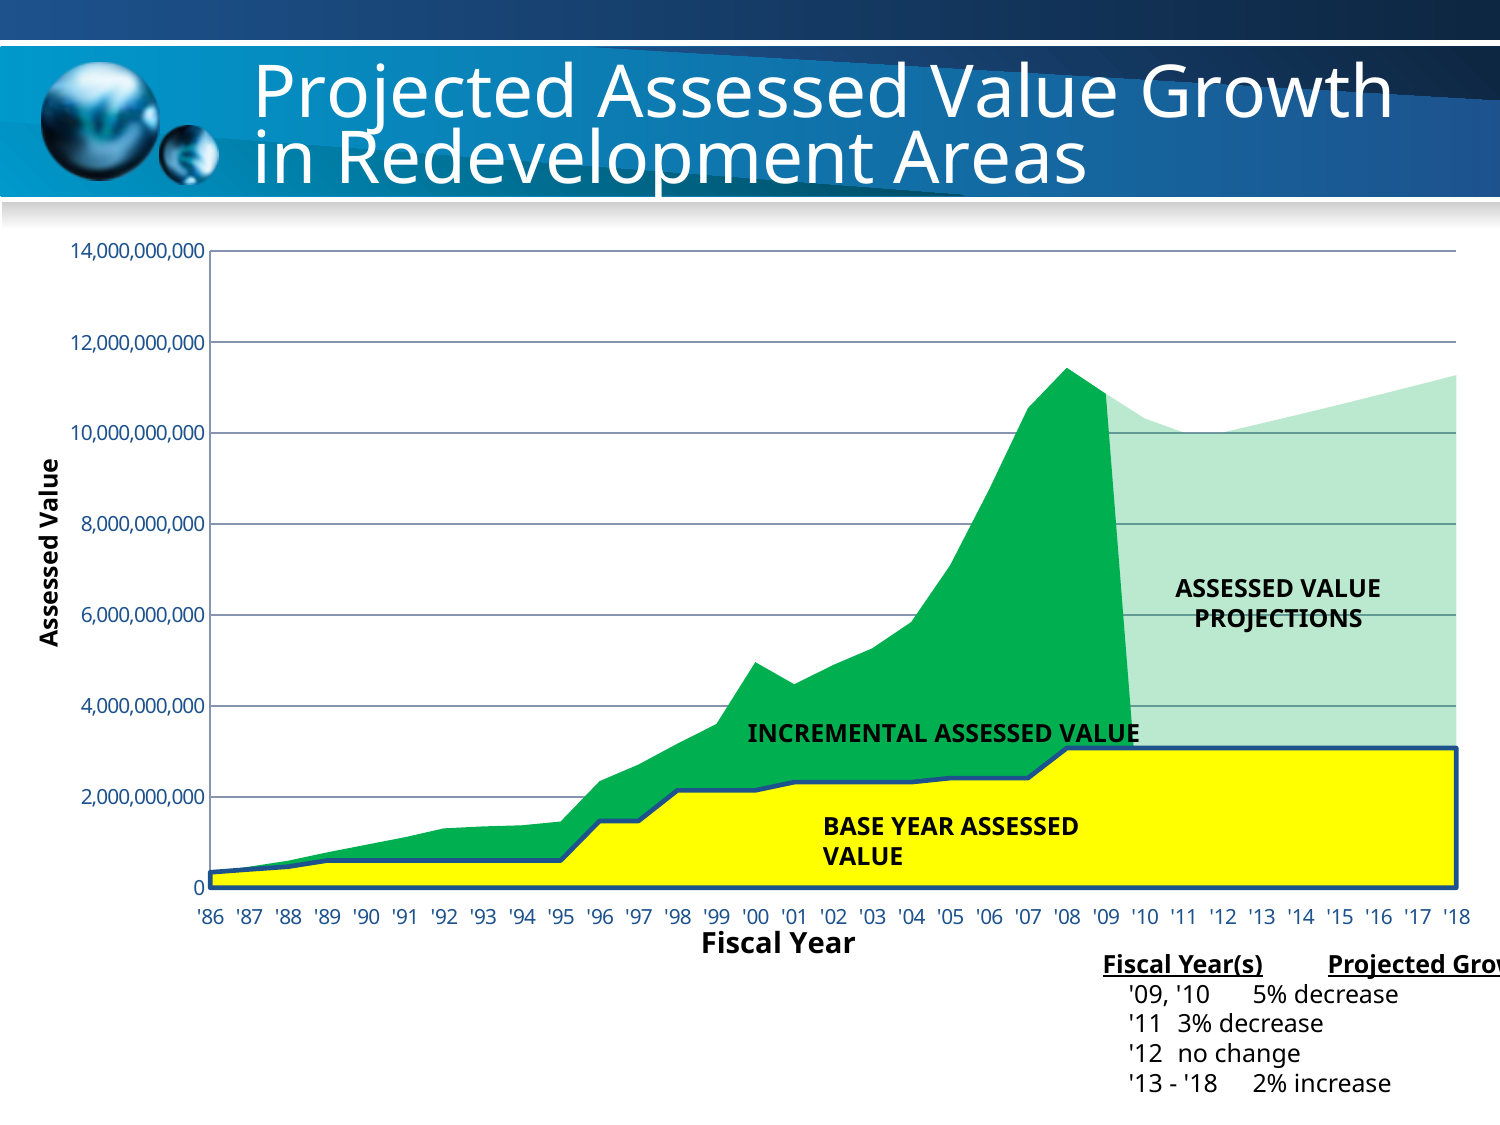

# Projected Assessed Value Growth in Redevelopment Areas
### Chart
| Category | BASE YEAR ASSESSED VALUE | INCREMENTAL ASSESSED VALUE | ASSESSED VALUE PROJECTIONS |
|---|---|---|---|
| '86 | 337780029.0 | 337780029.0 | None |
| '87 | 402605451.0 | 461969751.0 | None |
| '88 | 461727379.0 | 592454579.0 | None |
| '89 | 597204072.0 | 776649801.0 | None |
| '90 | 597204072.0 | 943049656.0 | None |
| '91 | 597204072.0 | 1109875083.0 | None |
| '92 | 597204072.0 | 1304882157.0 | None |
| '93 | 597204072.0 | 1347894154.0 | None |
| '94 | 597204072.0 | 1371576850.0 | None |
| '95 | 597204072.0 | 1454998587.0 | None |
| '96 | 1467723806.0 | 2344219827.0 | None |
| '97 | 1467723806.0 | 2709226706.0 | None |
| '98 | 2141175290.0 | 3168867990.0 | None |
| '99 | 2141175290.0 | 3600293490.0 | None |
| '00 | 2141175290.0 | 4960403927.0 | None |
| '01 | 2322277564.0 | 4473321554.0 | None |
| '02 | 2322277564.0 | 4898932537.0 | None |
| '03 | 2322277564.0 | 5263020177.0 | None |
| '04 | 2322277564.0 | 5841461456.0 | None |
| '05 | 2409796825.0 | 7088410417.0 | None |
| '06 | 2409796825.0 | 8753694978.0 | None |
| '07 | 2409796825.0 | 10546710266.0 | None |
| '08 | 3070515825.0 | 11435920155.0 | None |
| '09 | 3070515825.0 | 10864124147.25 | 10864124147.25 |
| '10 | 3070515825.0 | None | 10320917939.8875 |
| '11 | 3070515825.0 | None | 10011290401.6909 |
| '12 | 3070515825.0 | None | 10011290401.6909 |
| '13 | 3070515825.0 | None | 10211516209.7247 |
| '14 | 3070515825.0 | None | 10415746533.9192 |
| '15 | 3070515825.0 | None | 10624061464.5976 |
| '16 | 3070515825.0 | None | 10836542693.8895 |
| '17 | 3070515825.0 | None | 11053273547.7673 |
| '18 | 3070515825.0 | None | 11274339018.7227 |
ASSESSED VALUE PROJECTIONS
INCREMENTAL ASSESSED VALUE
BASE YEAR ASSESSED VALUE
Fiscal Year
Assessed Value
Fiscal Year(s)	Projected Growth
 '09, '10	5% decrease
 '11	3% decrease
 '12	no change
 '13 - '18	2% increase